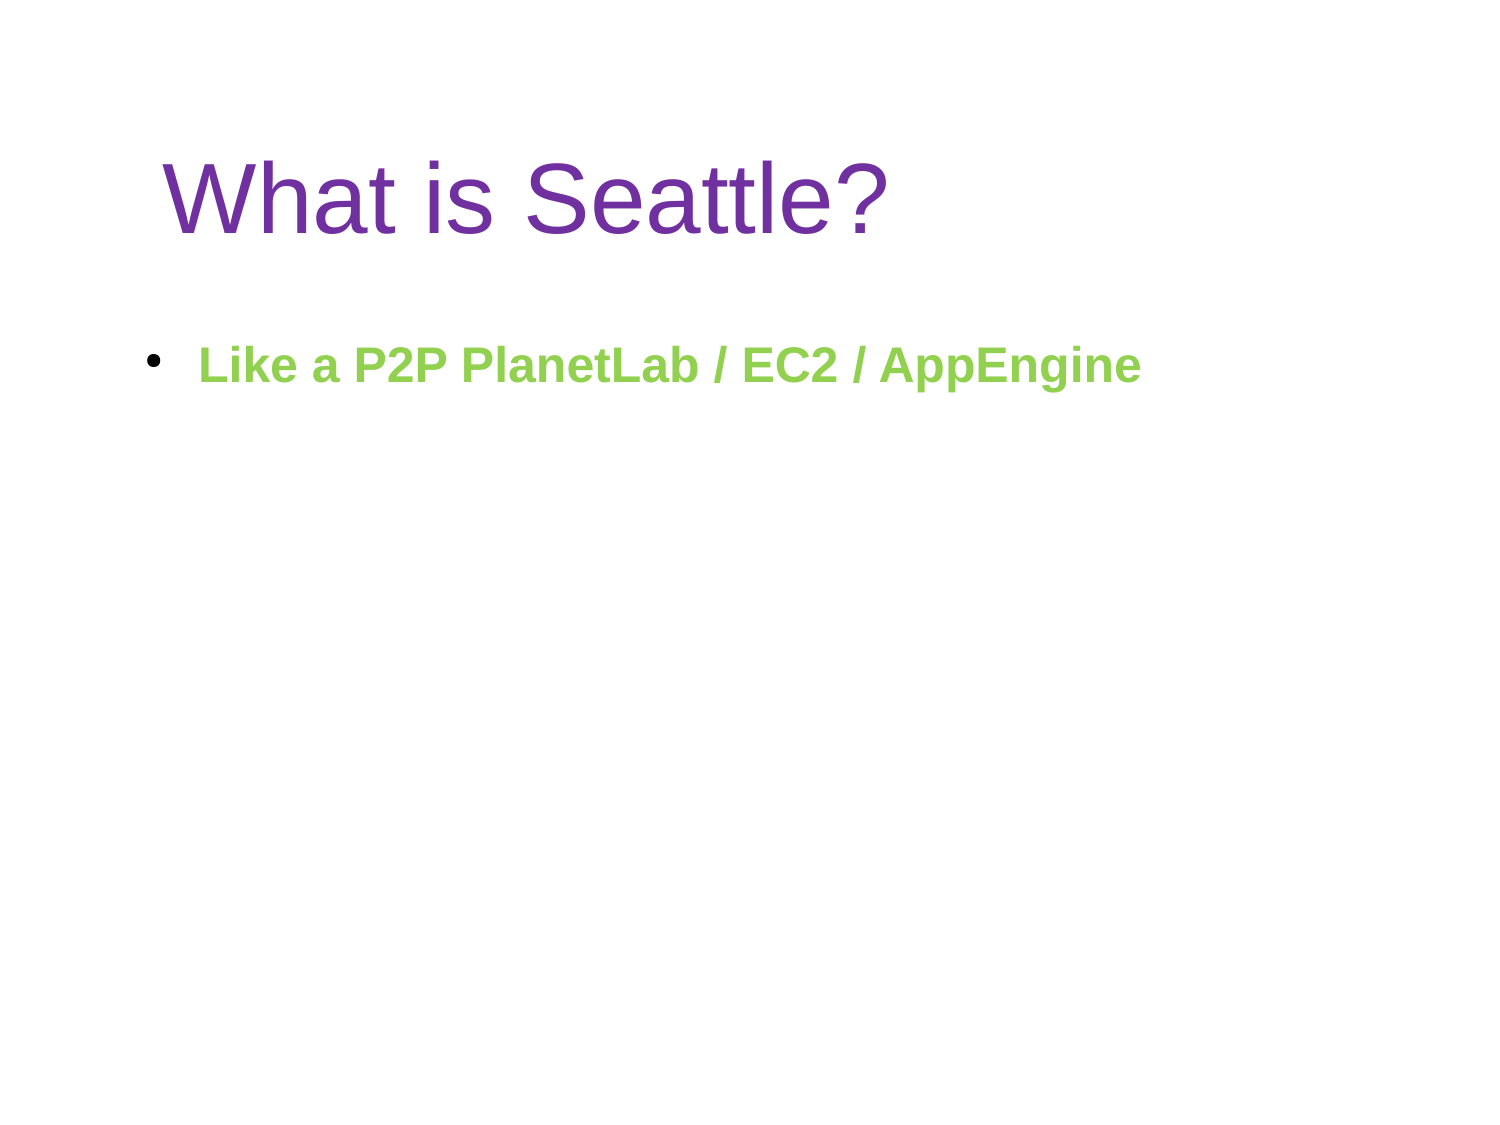

# What is Seattle?
Like a P2P PlanetLab / EC2 / AppEngine